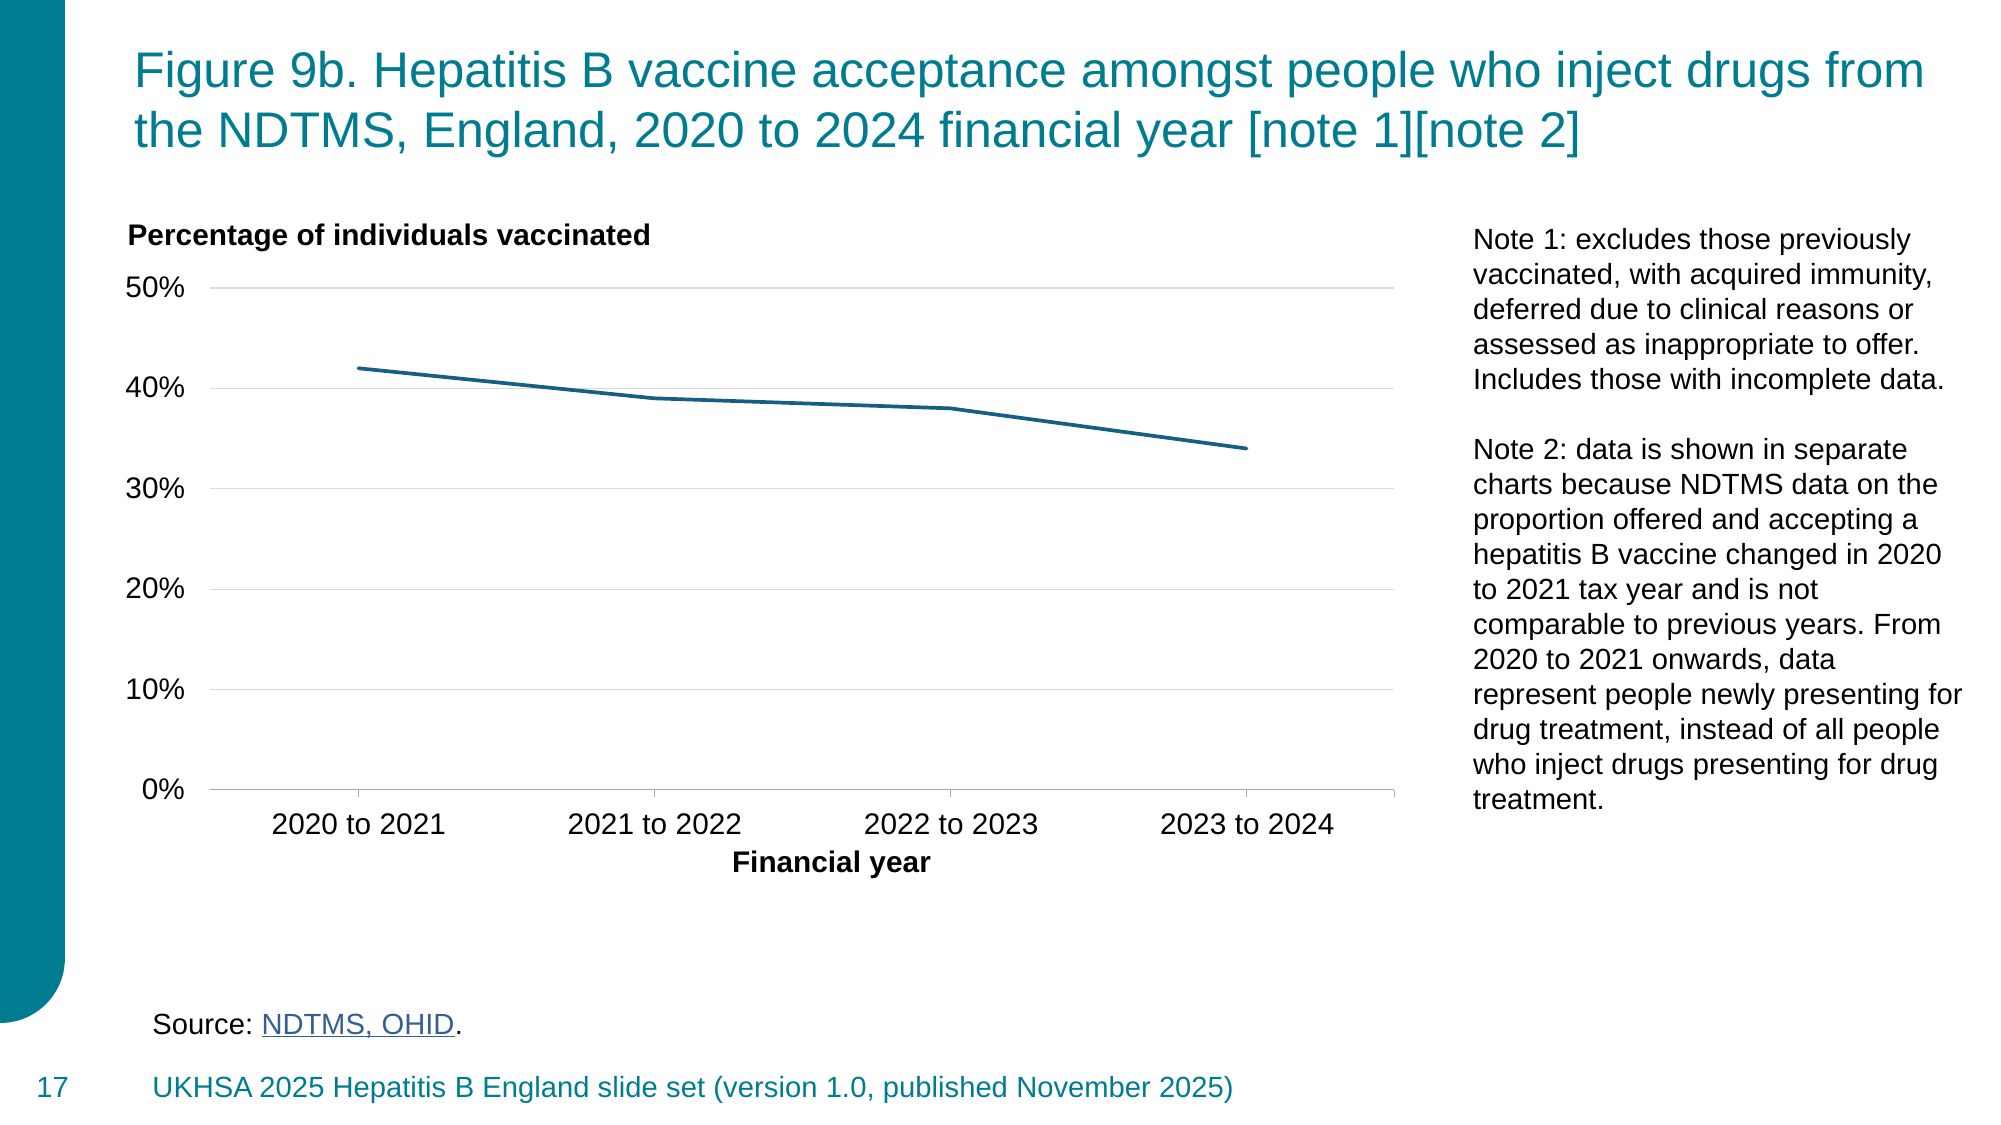

# Figure 9b. Hepatitis B vaccine acceptance amongst people who inject drugs from the NDTMS, England, 2020 to 2024 financial year [note 1][note 2]
Note 1: excludes those previously vaccinated, with acquired immunity, deferred due to clinical reasons or assessed as inappropriate to offer. Includes those with incomplete data.
Note 2: data is shown in separate charts because NDTMS data on the proportion offered and accepting a hepatitis B vaccine changed in 2020 to 2021 tax year and is not comparable to previous years. From 2020 to 2021 onwards, data represent people newly presenting for drug treatment, instead of all people who inject drugs presenting for drug treatment.
Source: NDTMS, OHID.
4
UKHSA 2025 Hepatitis B England slide set (version 1.0, published November 2025)